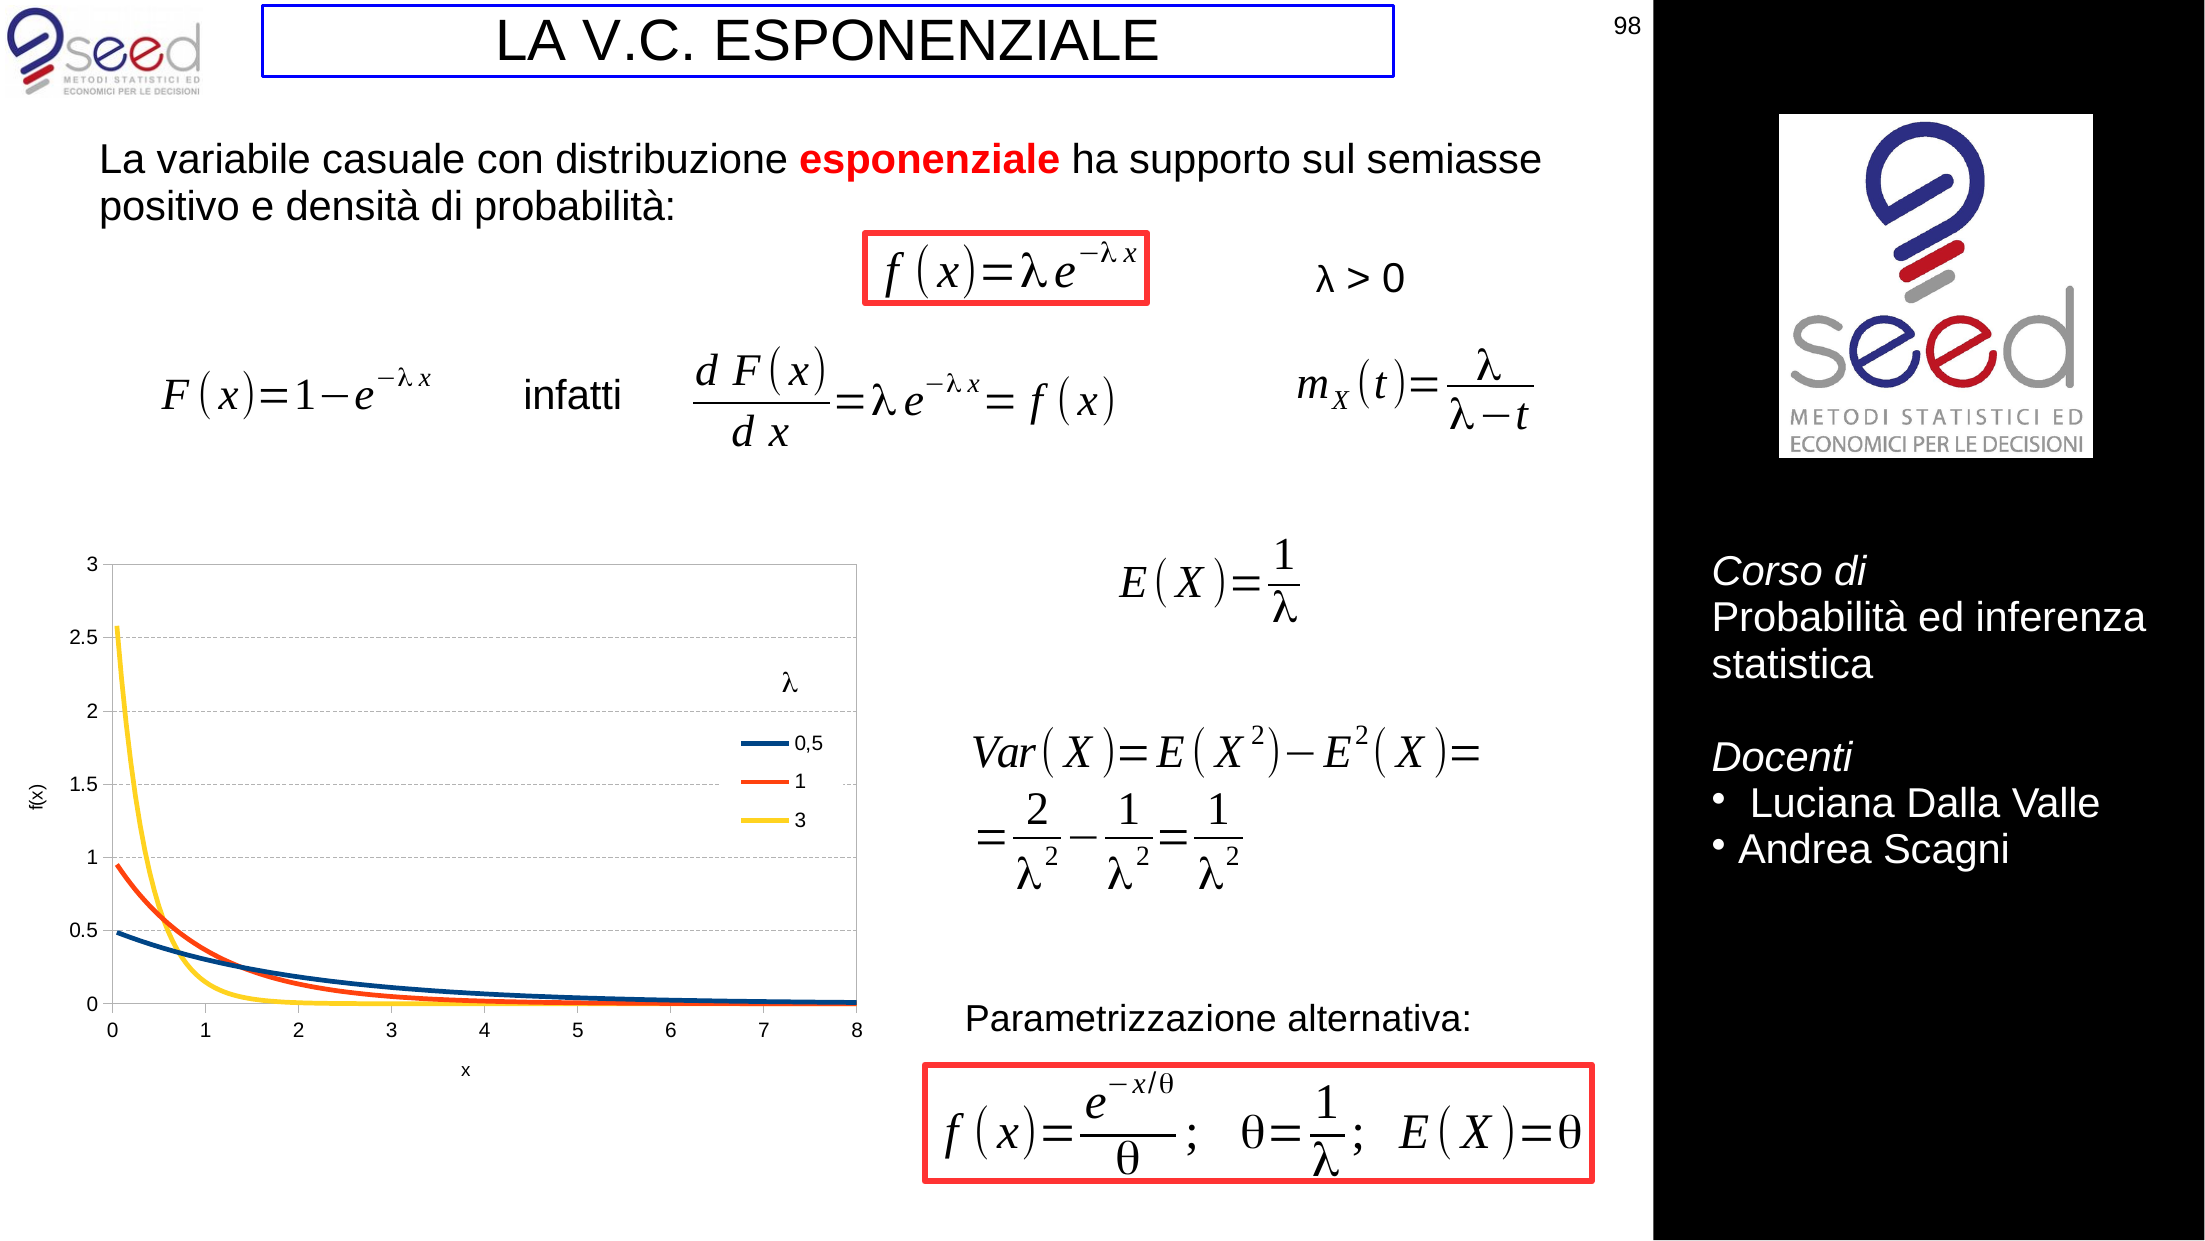

LA V.C. ESPONENZIALE
La variabile casuale con distribuzione esponenziale ha supporto sul semiasse positivo e densità di probabilità:
λ > 0
infatti
### Chart: l
| Category | 0,5 | 1 | 3 |
|---|---|---|---|Parametrizzazione alternativa: